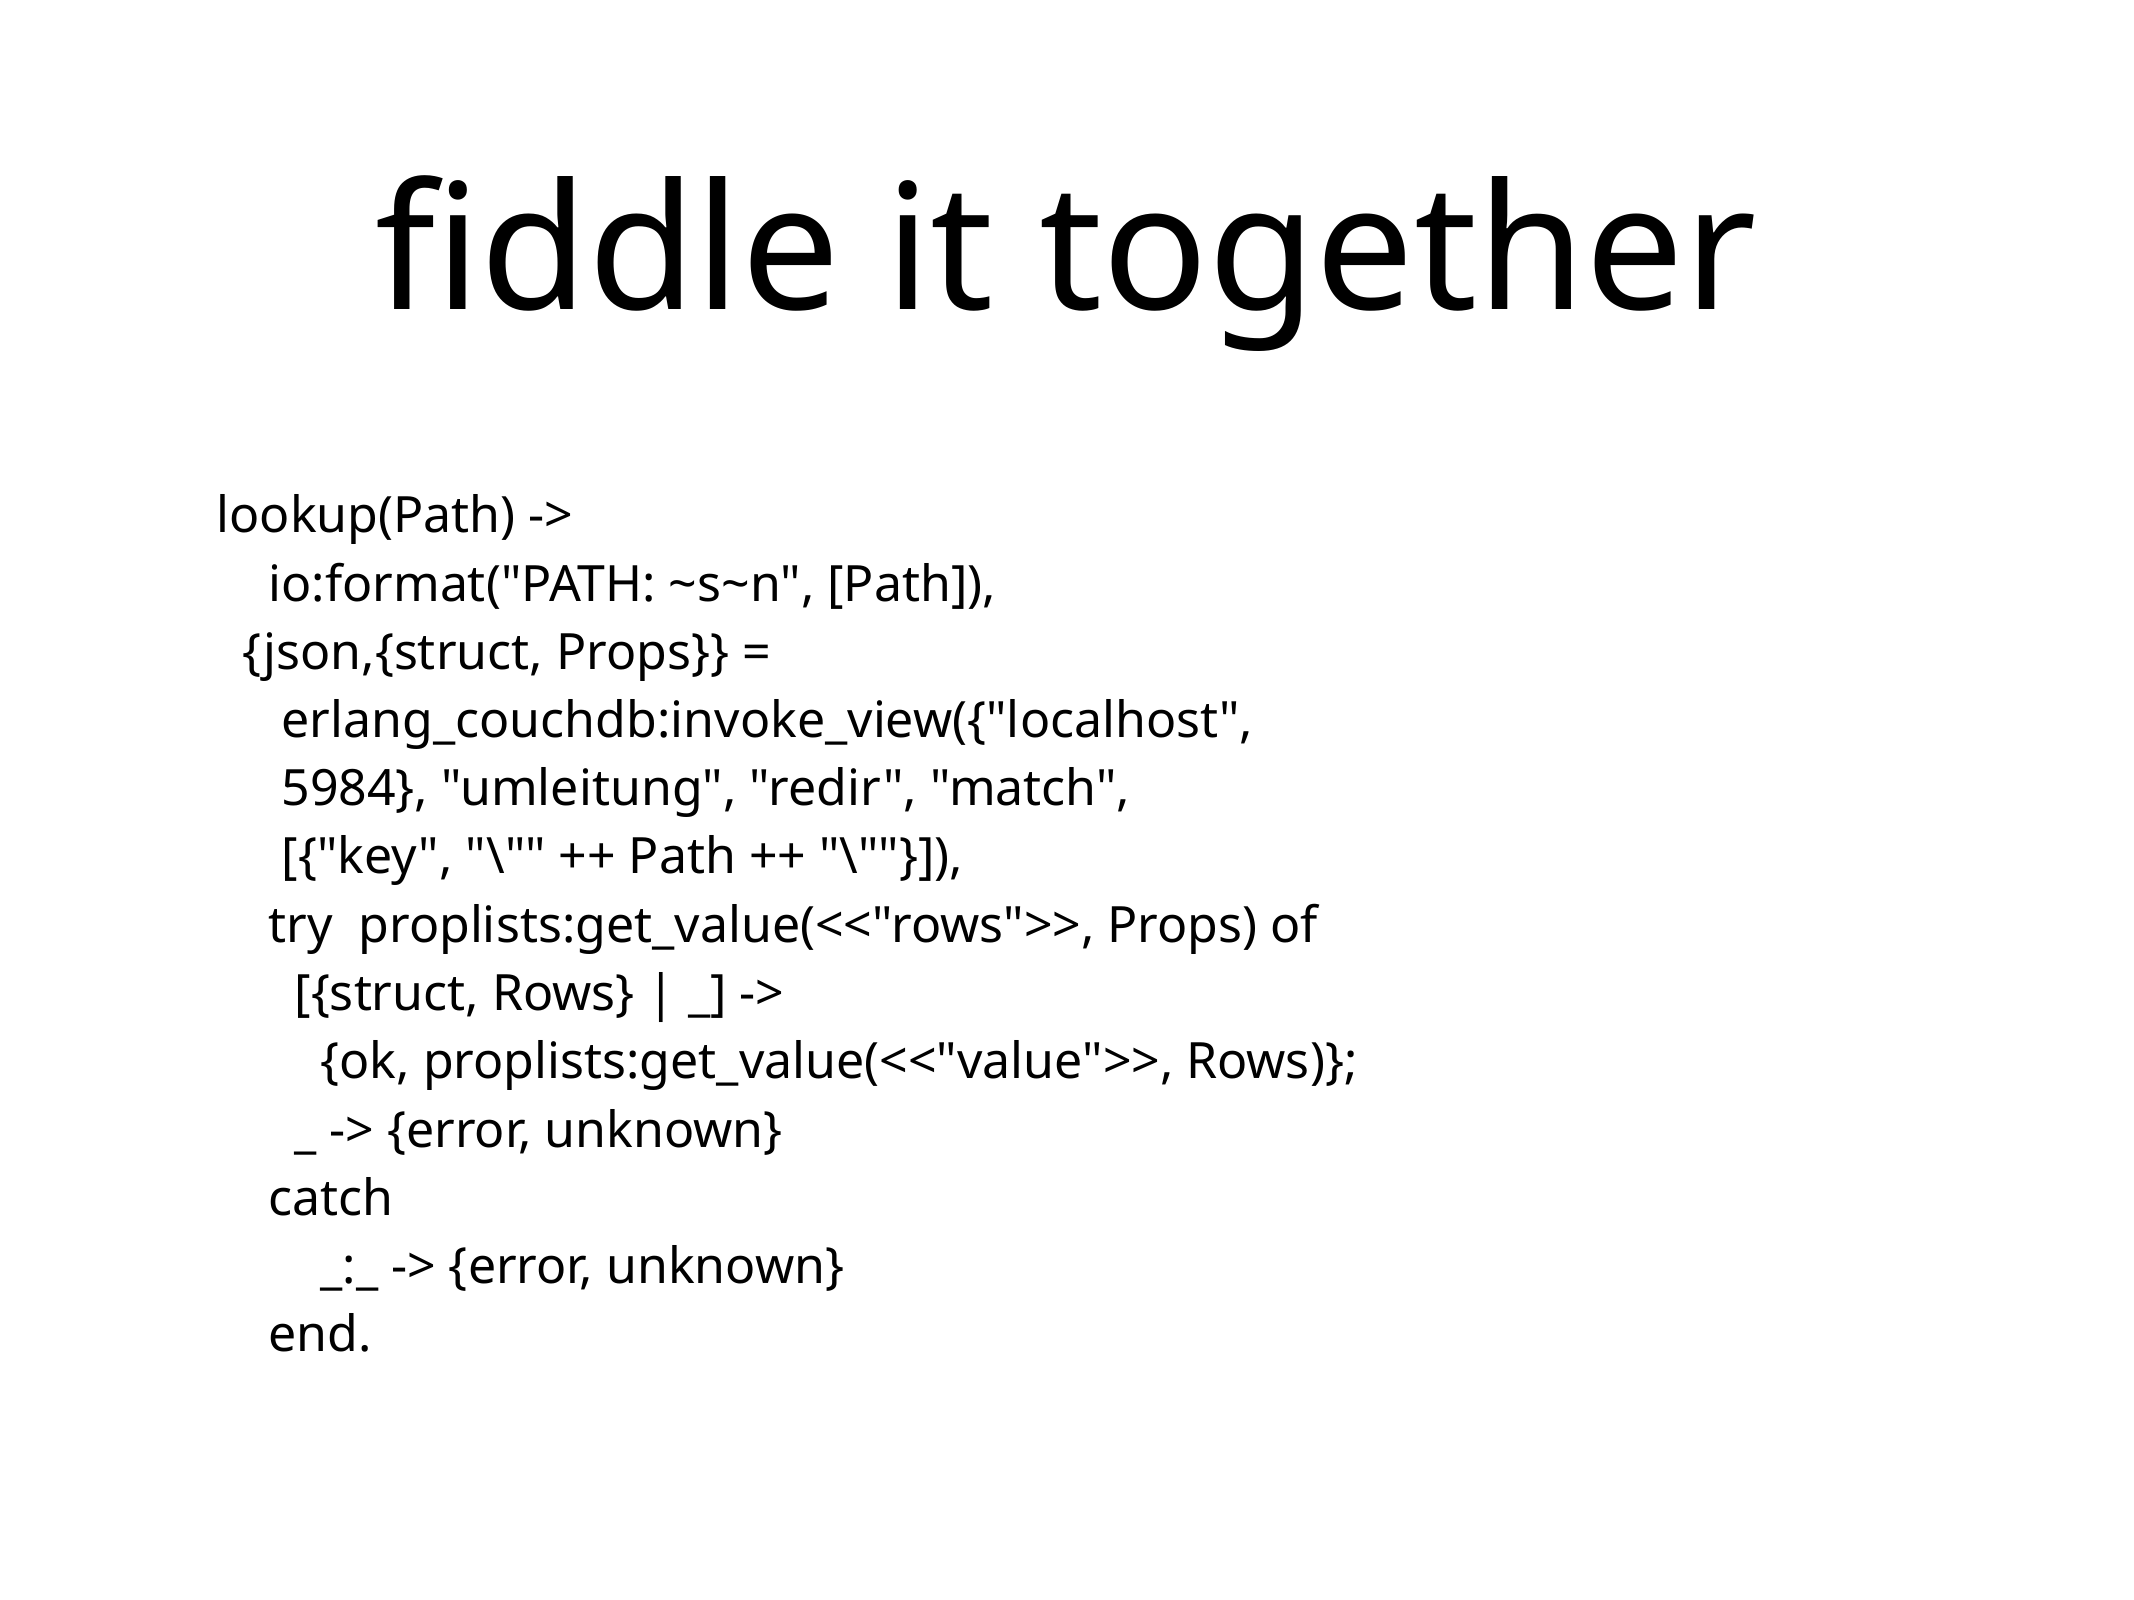

# fiddle it together
lookup(Path) ->
 io:format("PATH: ~s~n", [Path]),
 {json,{struct, Props}} =
 erlang_couchdb:invoke_view({"localhost",
 5984}, "umleitung", "redir", "match",
 [{"key", "\"" ++ Path ++ "\""}]),
 try proplists:get_value(<<"rows">>, Props) of
 [{struct, Rows} | _] ->
 {ok, proplists:get_value(<<"value">>, Rows)};
 _ -> {error, unknown}
 catch
 _:_ -> {error, unknown}
 end.